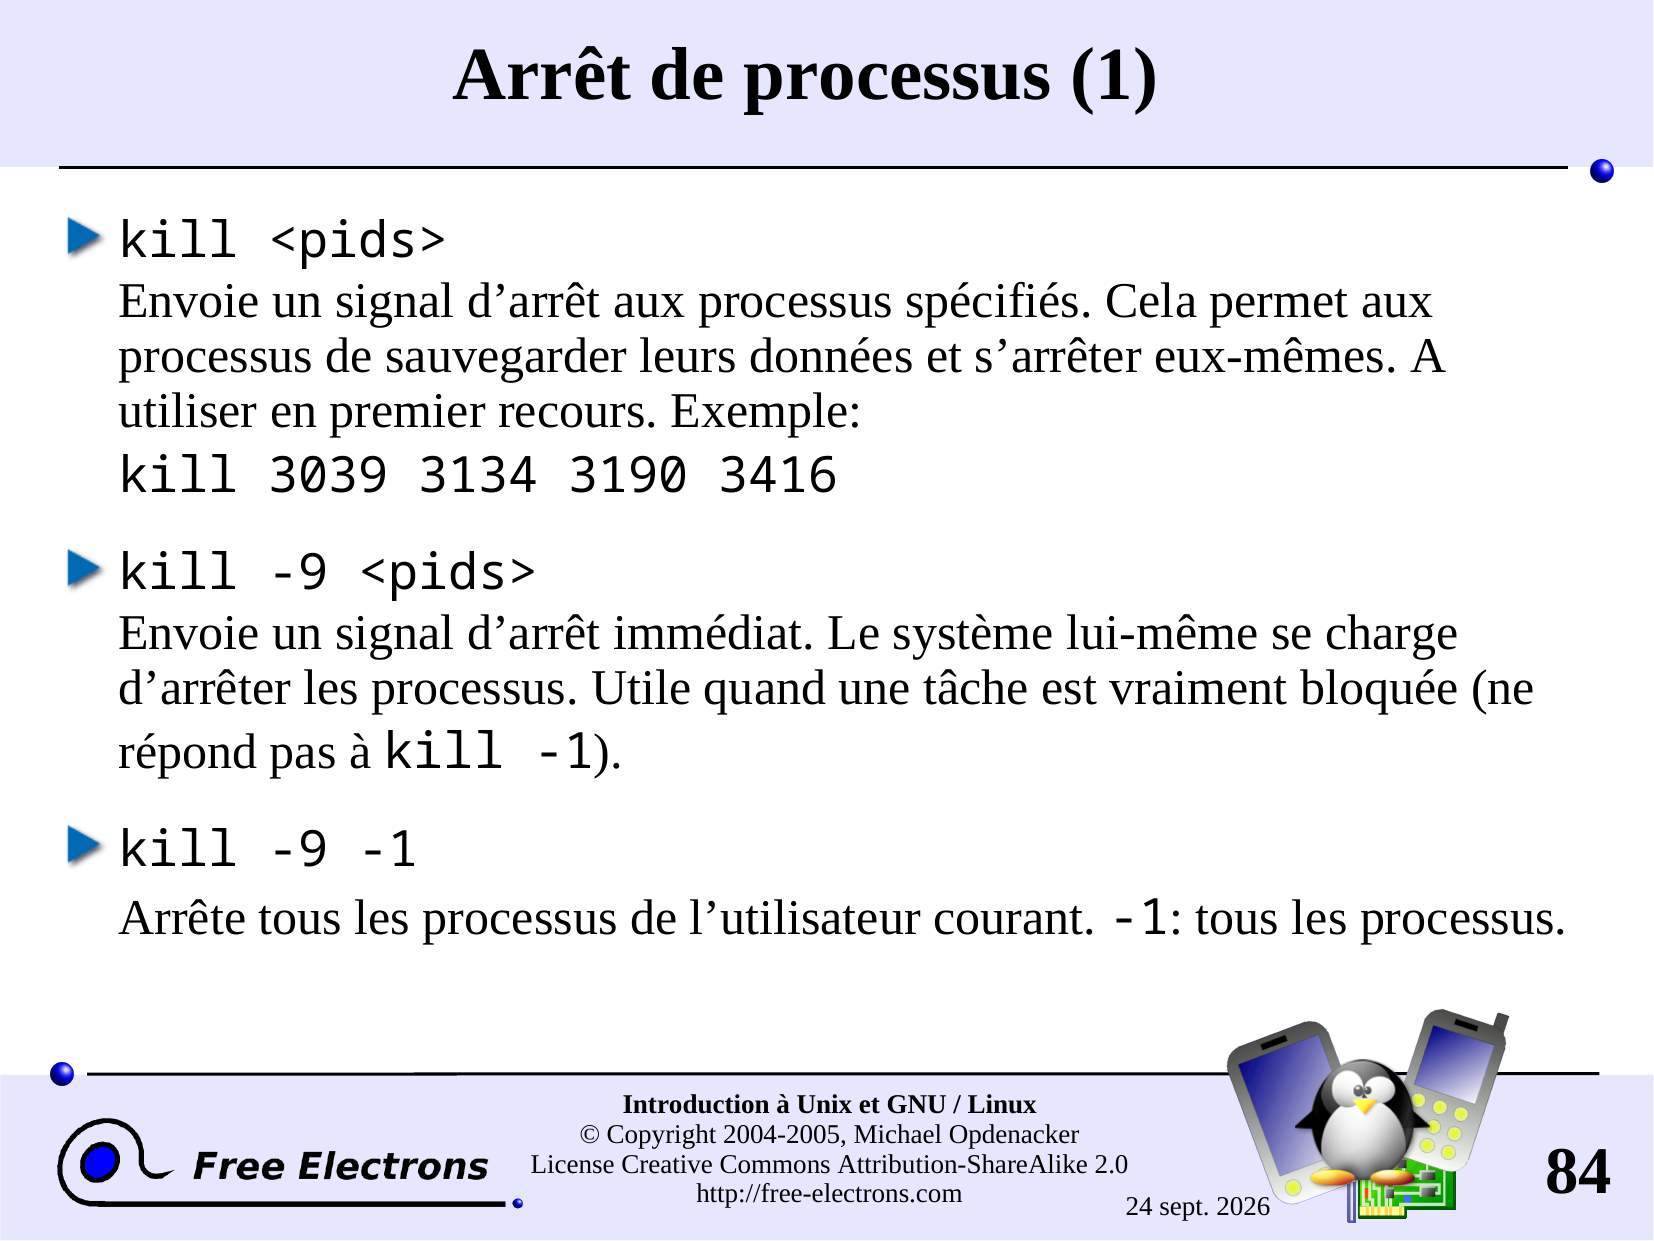

# Arrêt de processus (1)
kill <pids>
Envoie un signal d’arrêt aux processus spécifiés. Cela permet aux processus de sauvegarder leurs données et s’arrêter eux-mêmes. A utiliser en premier recours. Exemple:
kill 3039 3134 3190 3416
kill -9 <pids>
Envoie un signal d’arrêt immédiat. Le système lui-même se charge d’arrêter les processus. Utile quand une tâche est vraiment bloquée (ne répond pas à kill -1).
kill -9 -1
Arrête tous les processus de l’utilisateur courant. -1: tous les processus.